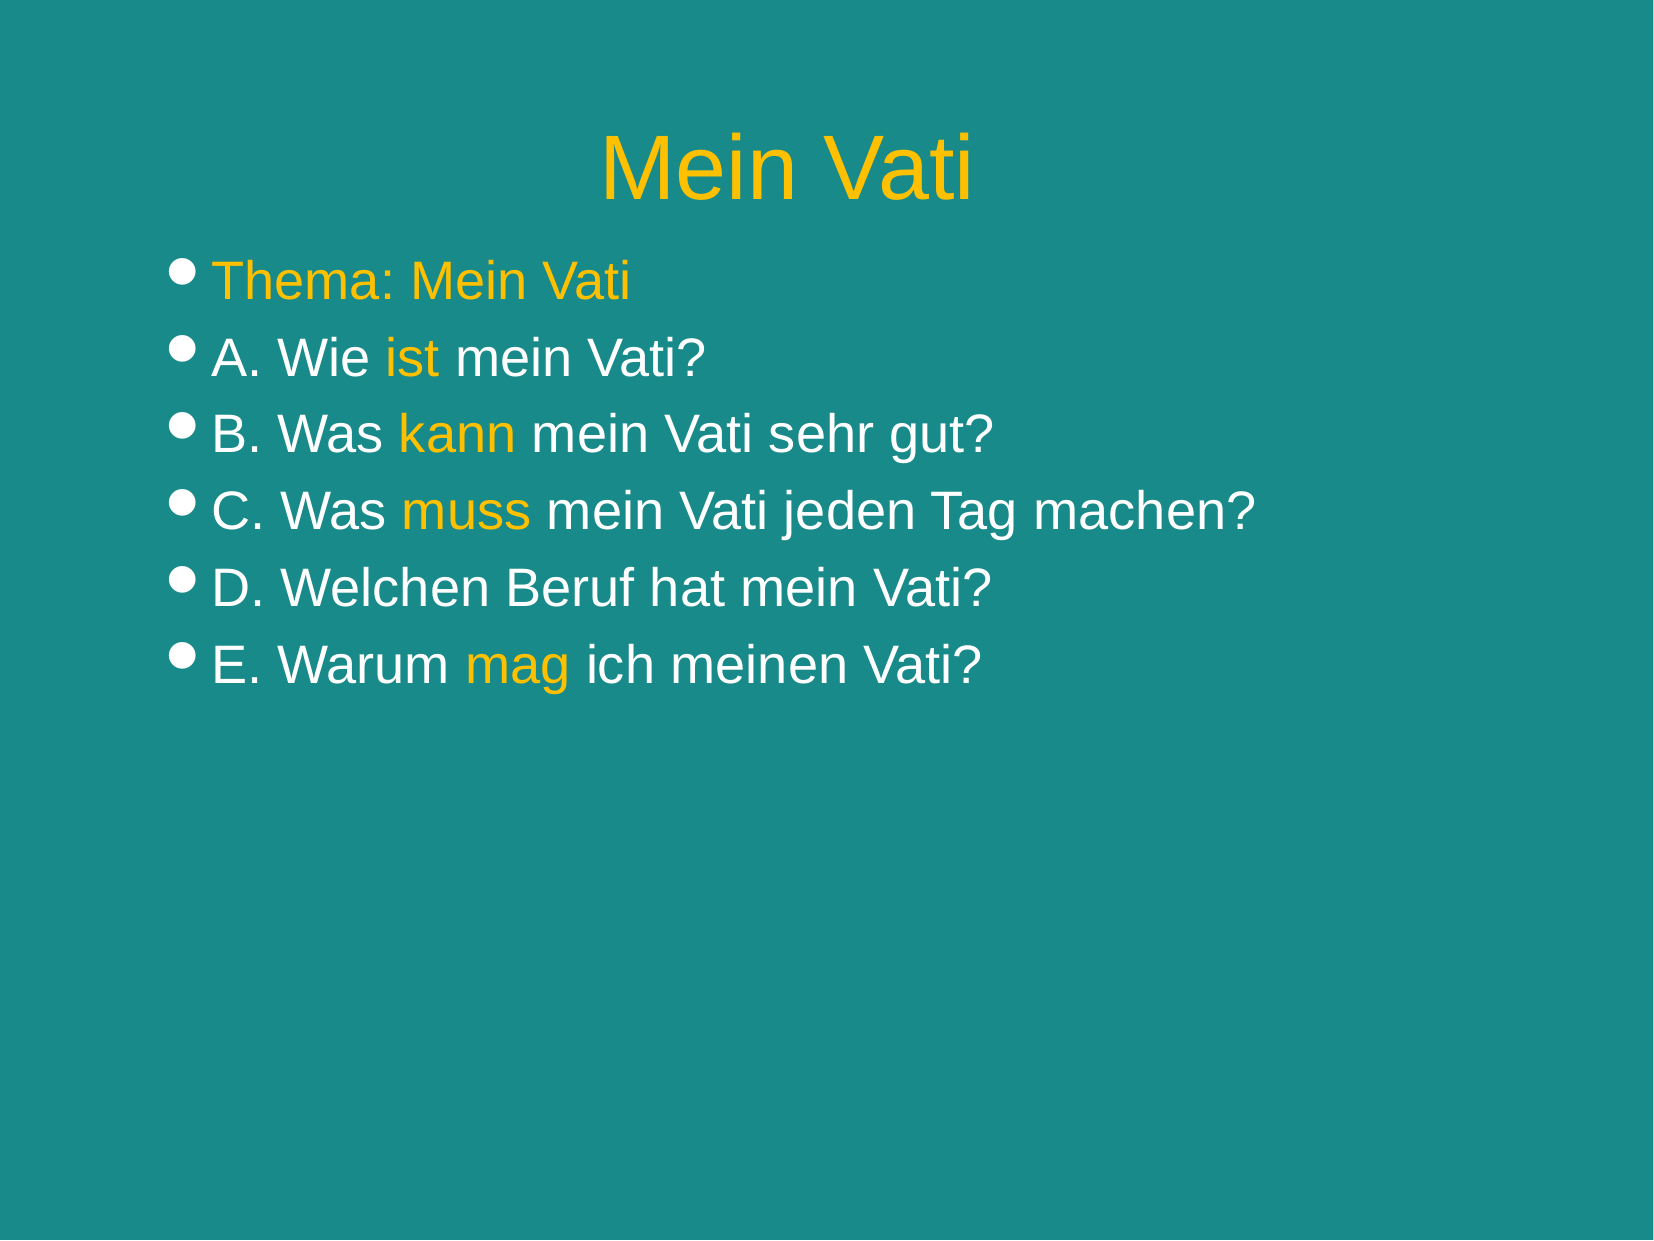

# Mein Vati
Thema: Mein Vati
A. Wie ist mein Vati?
B. Was kann mein Vati sehr gut?
C. Was muss mein Vati jeden Tag machen?
D. Welchen Beruf hat mein Vati?
E. Warum mag ich meinen Vati?